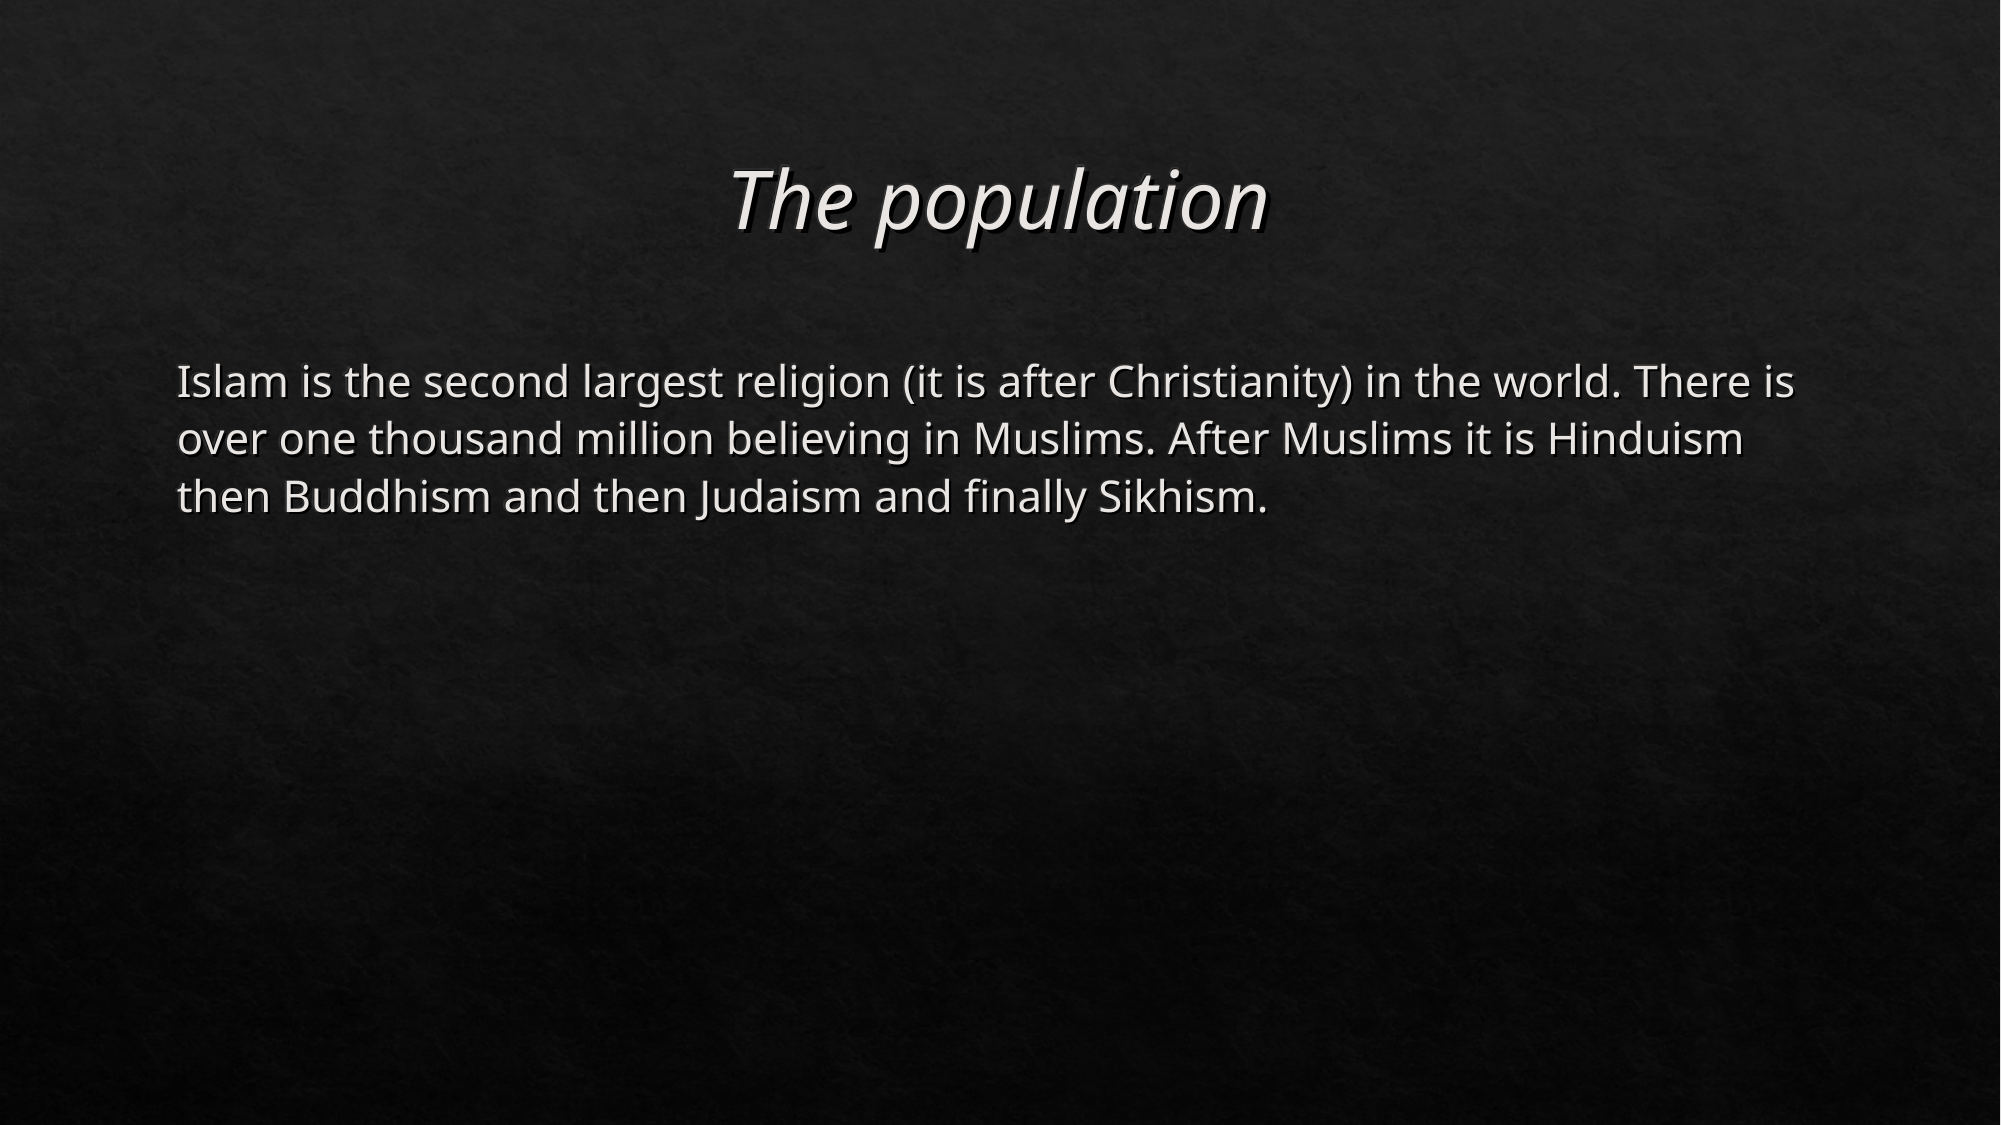

# The population
Islam is the second largest religion (it is after Christianity) in the world. There is over one thousand million believing in Muslims. After Muslims it is Hinduism then Buddhism and then Judaism and finally Sikhism.